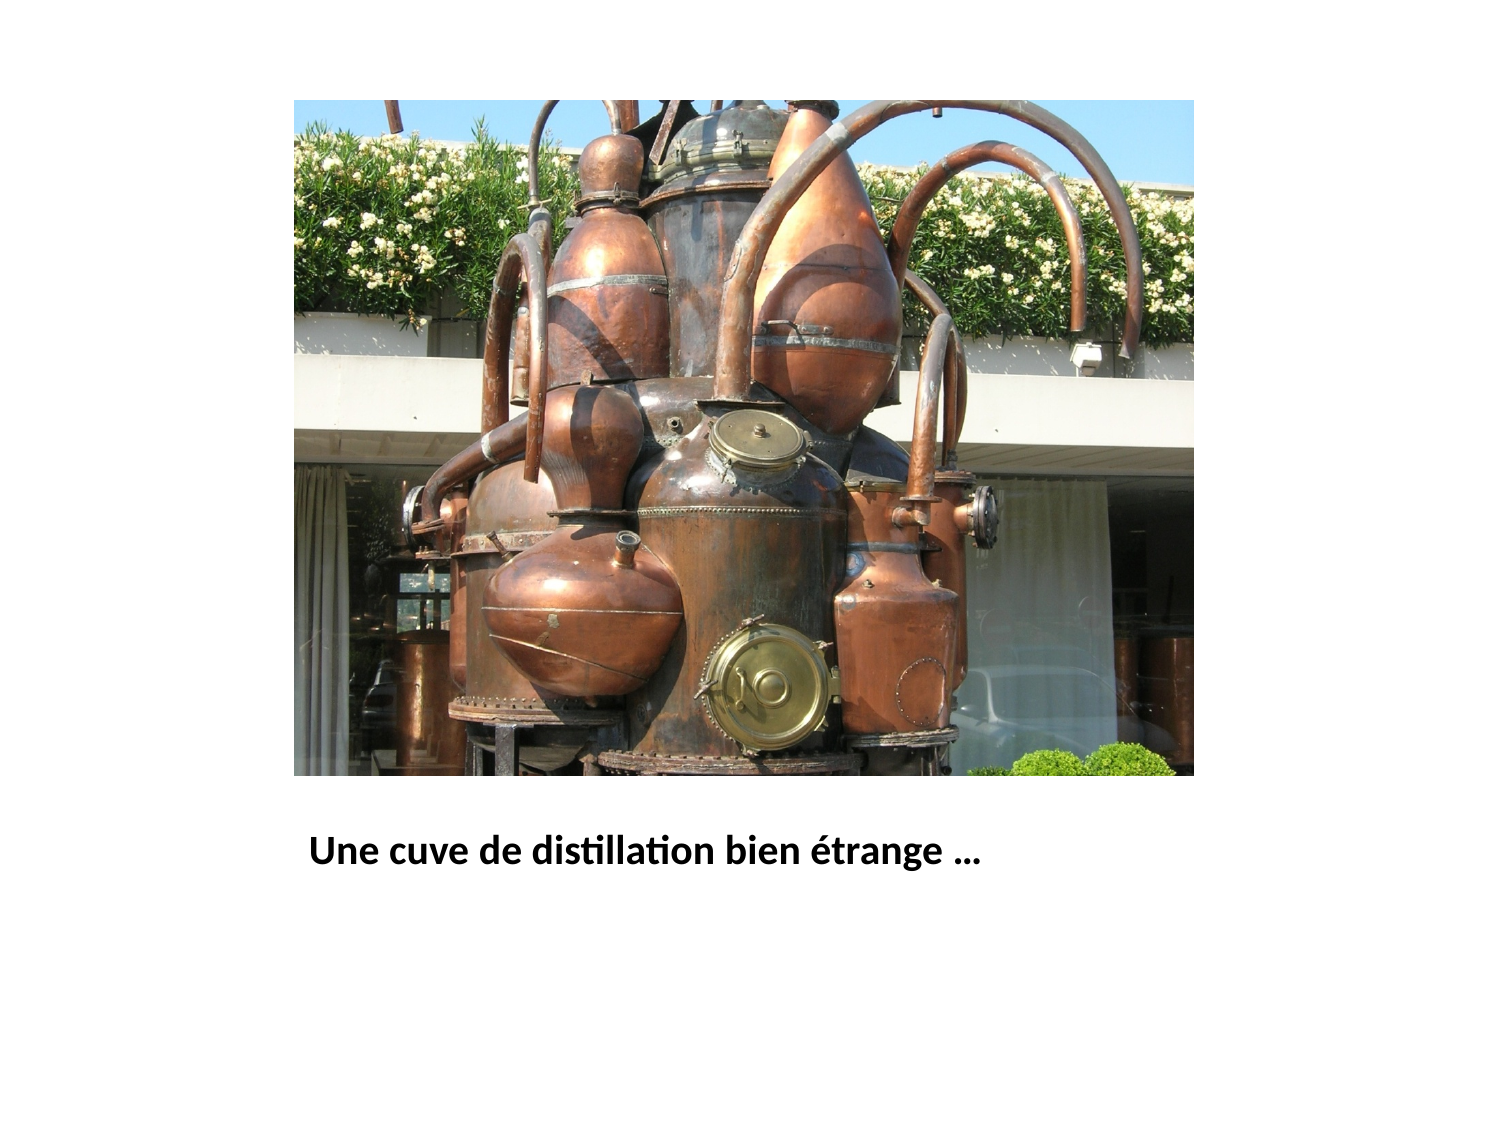

# Une cuve de distillation bien étrange …